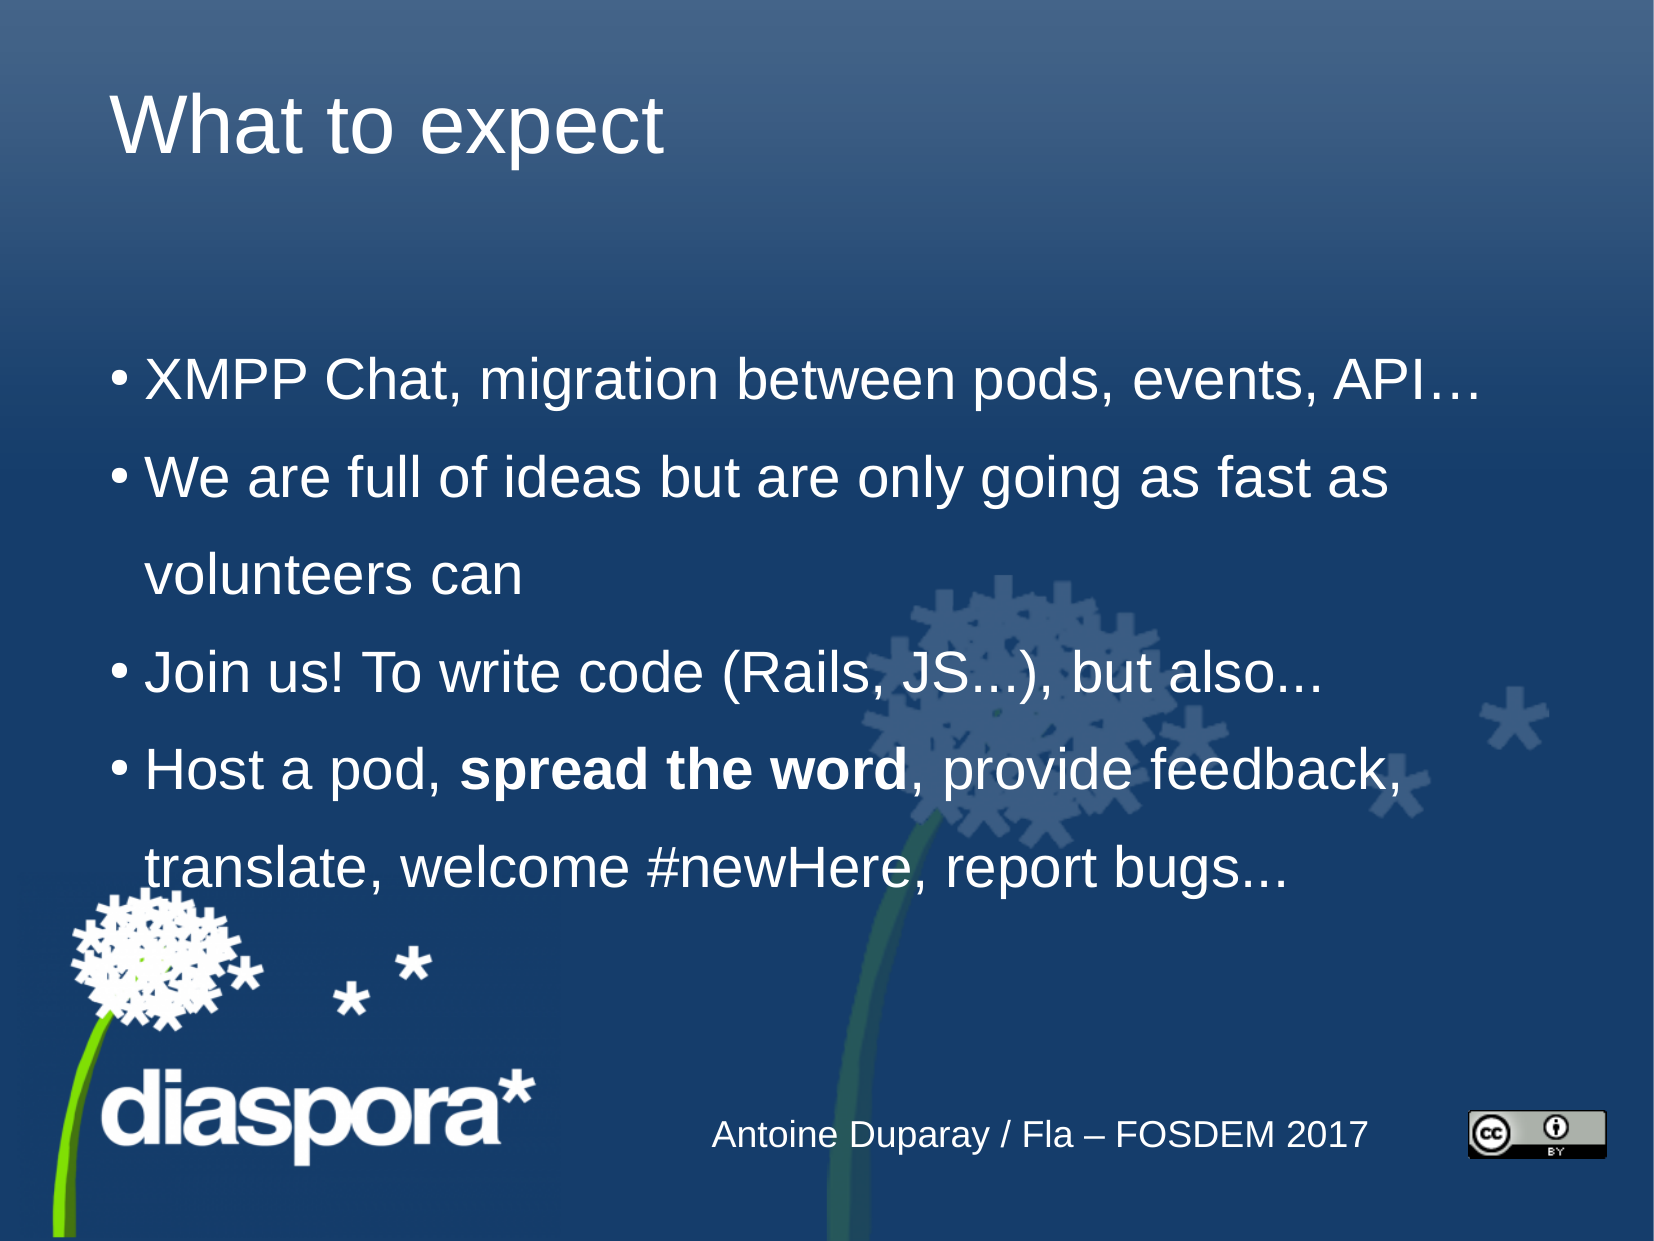

What to expect
XMPP Chat, migration between pods, events, API…
We are full of ideas but are only going as fast as volunteers can
Join us! To write code (Rails, JS...), but also...
Host a pod, spread the word, provide feedback, translate, welcome #newHere, report bugs...
Antoine Duparay / Fla – FOSDEM 2017